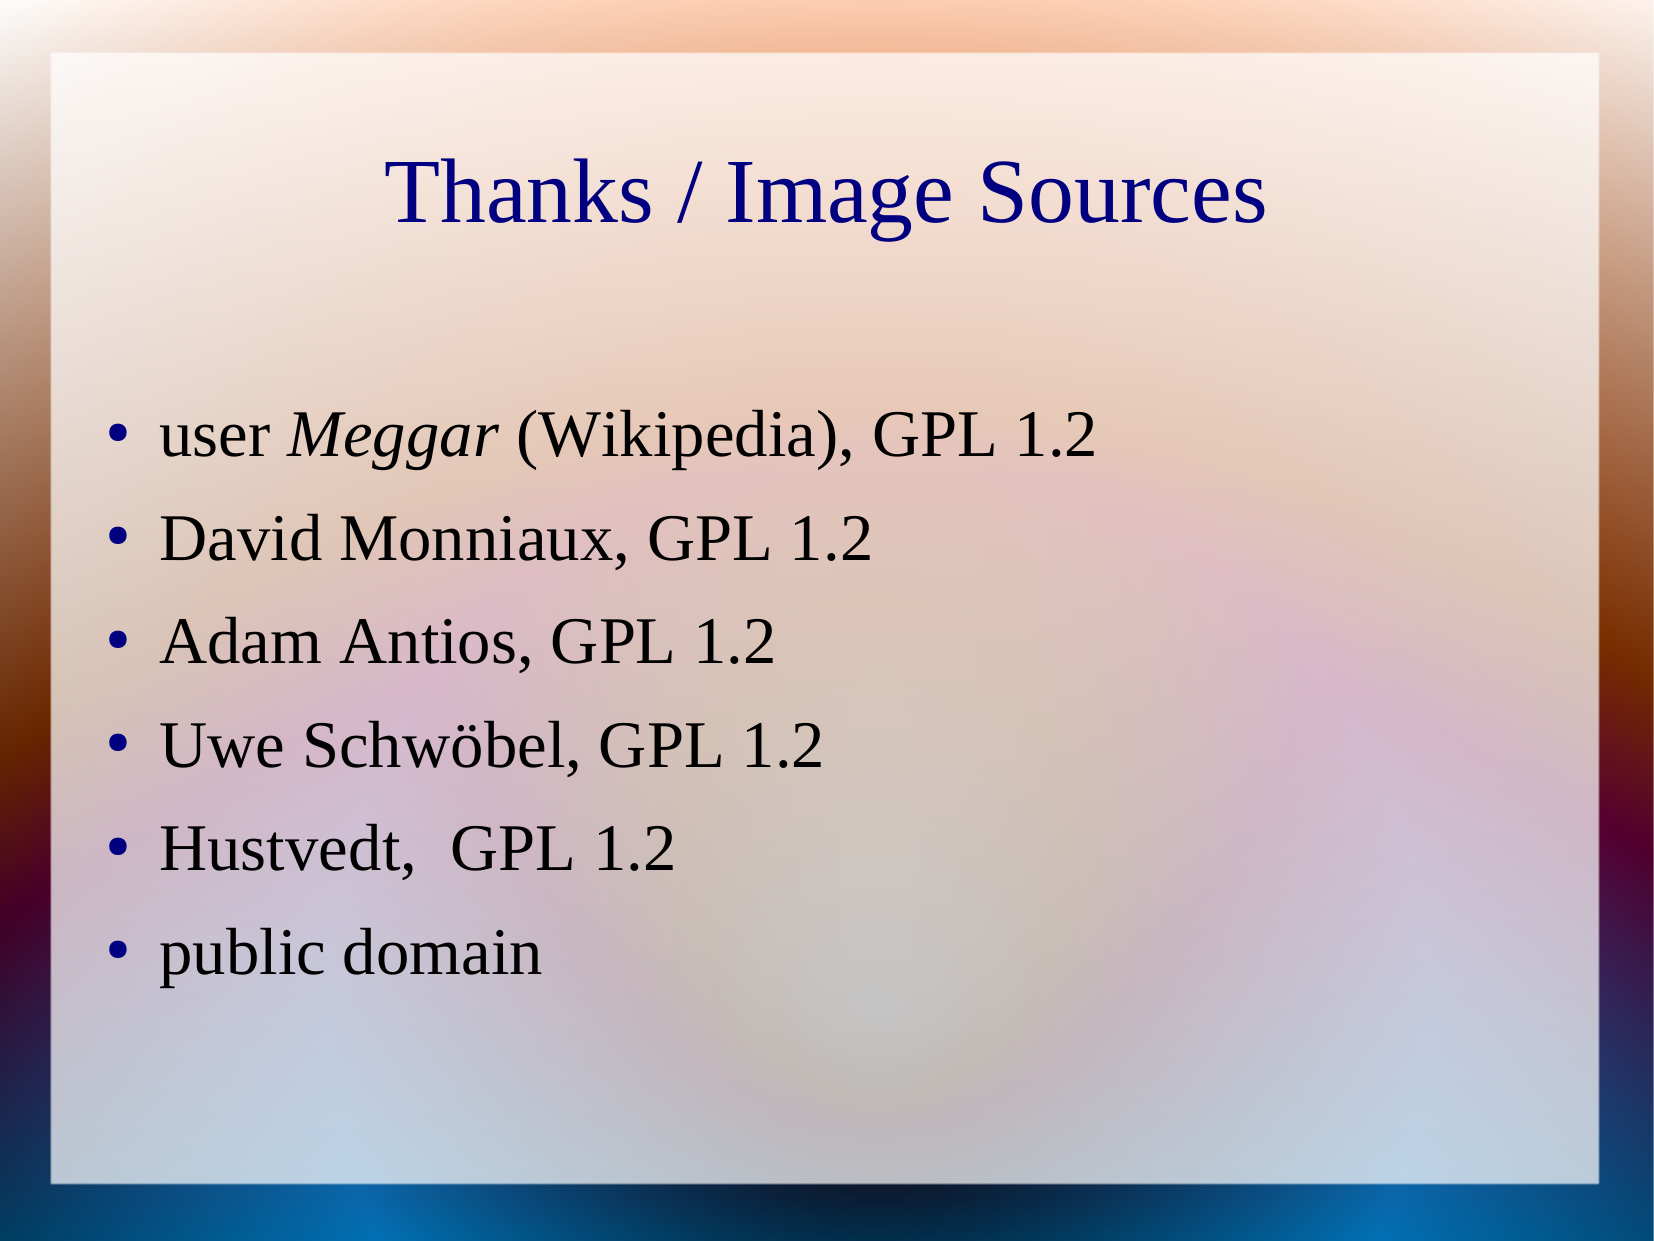

# Thanks / Image Sources
user Meggar (Wikipedia), GPL 1.2
David Monniaux, GPL 1.2
Adam Antios, GPL 1.2
Uwe Schwöbel, GPL 1.2
Hustvedt, GPL 1.2
public domain